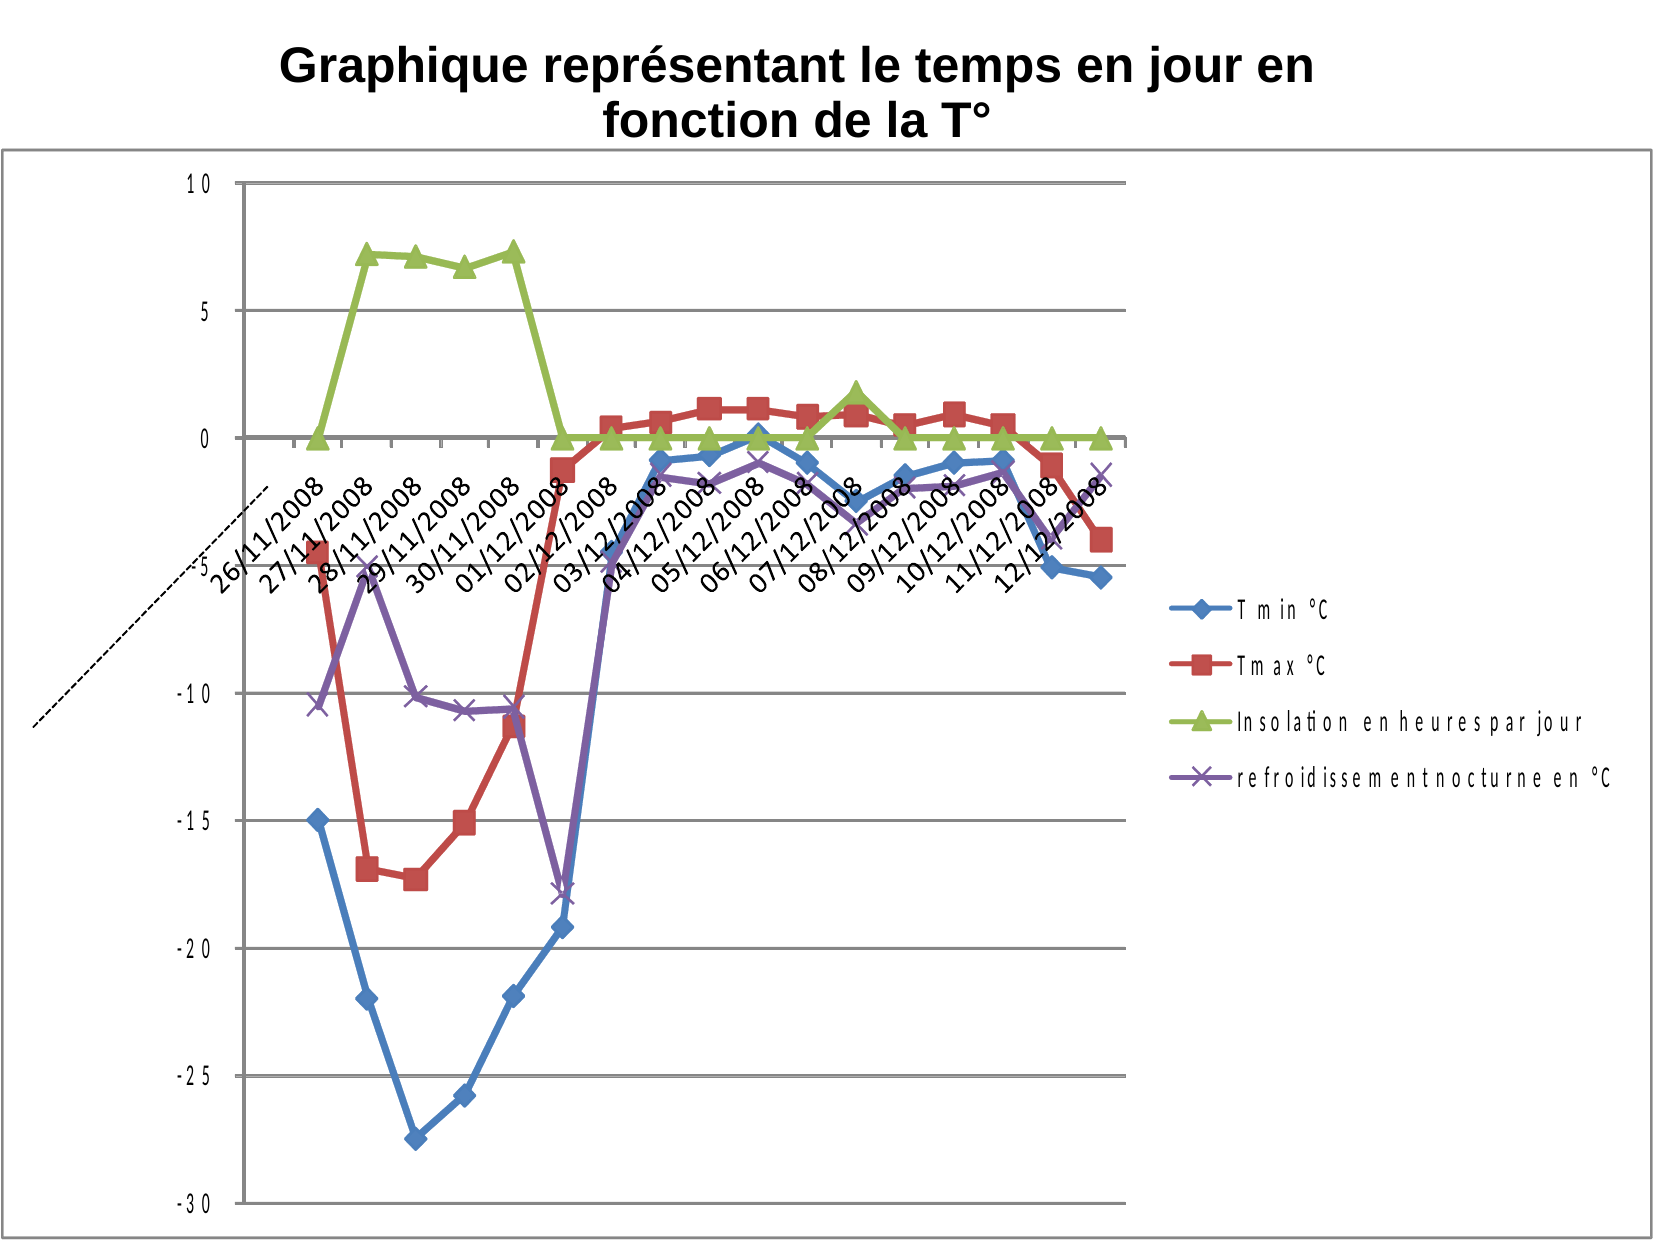

Graphique représentant le temps en jour en fonction de la T°